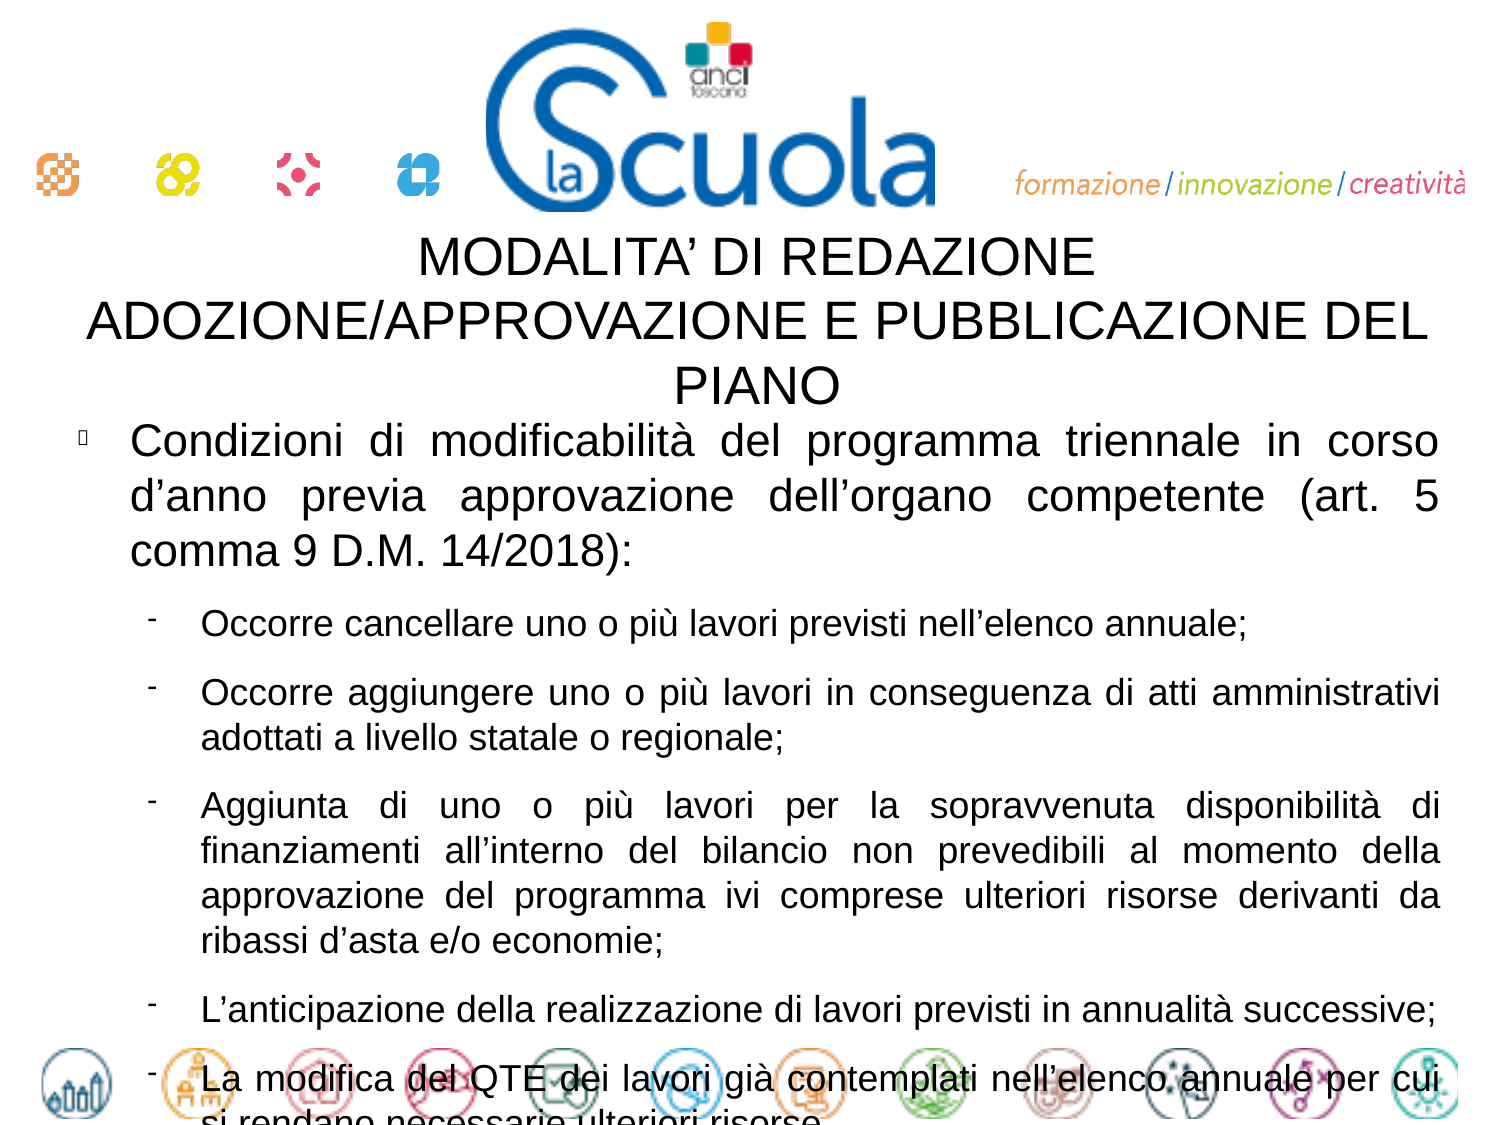

MODALITA’ DI REDAZIONE ADOZIONE/APPROVAZIONE E PUBBLICAZIONE DEL PIANO
Condizioni di modificabilità del programma triennale in corso d’anno previa approvazione dell’organo competente (art. 5 comma 9 D.M. 14/2018):
Occorre cancellare uno o più lavori previsti nell’elenco annuale;
Occorre aggiungere uno o più lavori in conseguenza di atti amministrativi adottati a livello statale o regionale;
Aggiunta di uno o più lavori per la sopravvenuta disponibilità di finanziamenti all’interno del bilancio non prevedibili al momento della approvazione del programma ivi comprese ulteriori risorse derivanti da ribassi d’asta e/o economie;
L’anticipazione della realizzazione di lavori previsti in annualità successive;
La modifica del QTE dei lavori già contemplati nell’elenco annuale per cui si rendano necessarie ulteriori risorse.